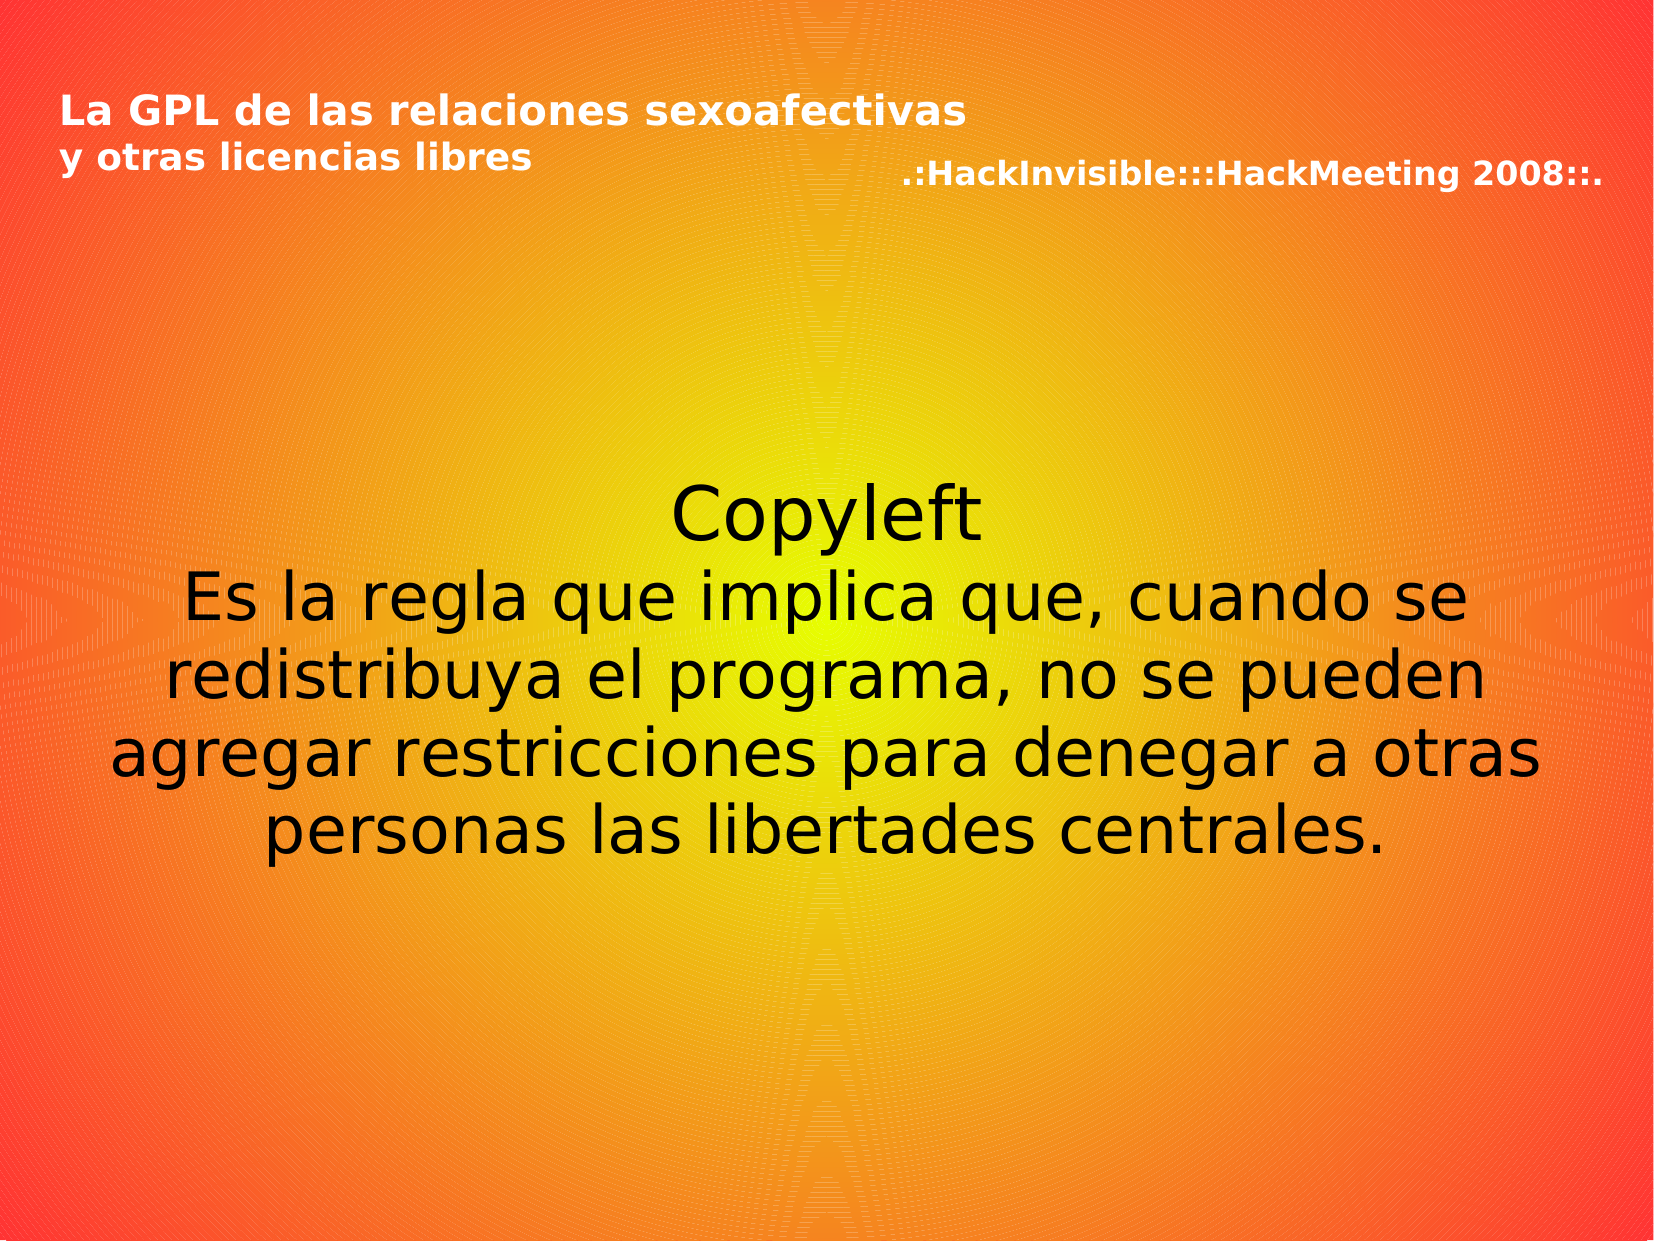

# La GPL de las relaciones sexoafectivas y otras licencias libres
.:HackInvisible:::HackMeeting 2008::.
Copyleft
Es la regla que implica que, cuando se redistribuya el programa, no se pueden agregar restricciones para denegar a otras personas las libertades centrales.